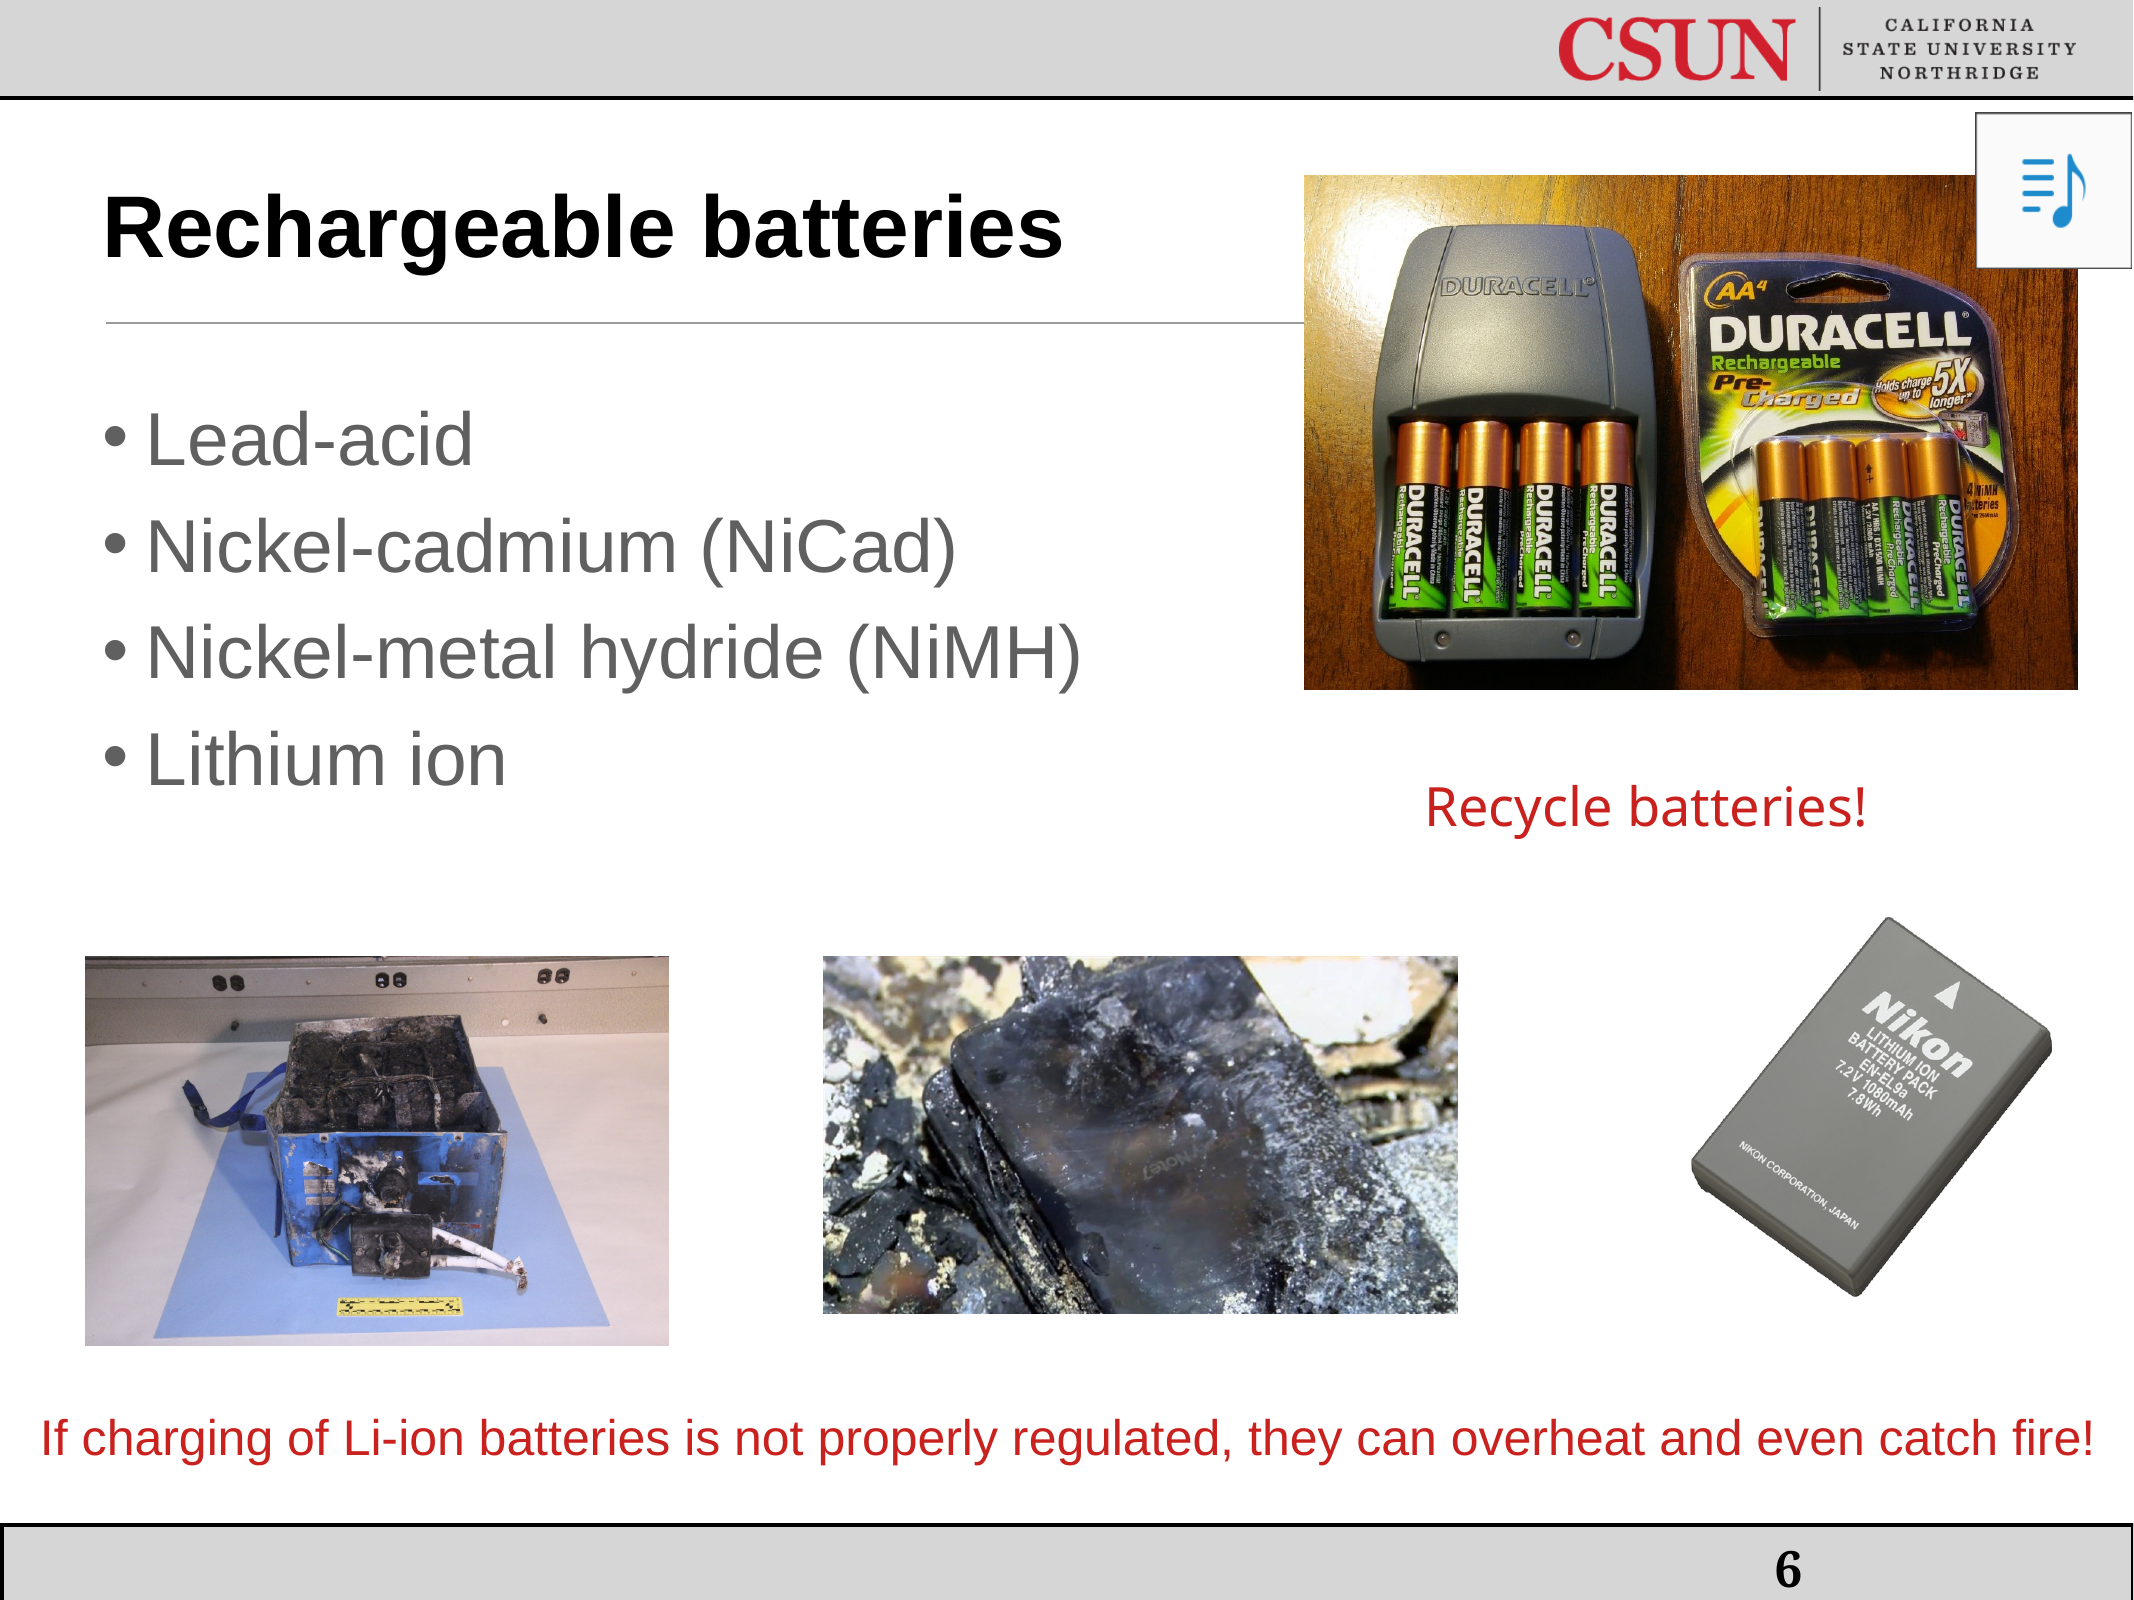

# Rechargeable batteries
Lead-acid
Nickel-cadmium (NiCad)
Nickel-metal hydride (NiMH)
Lithium ion
Recycle batteries!
If charging of Li-ion batteries is not properly regulated, they can overheat and even catch fire!
6